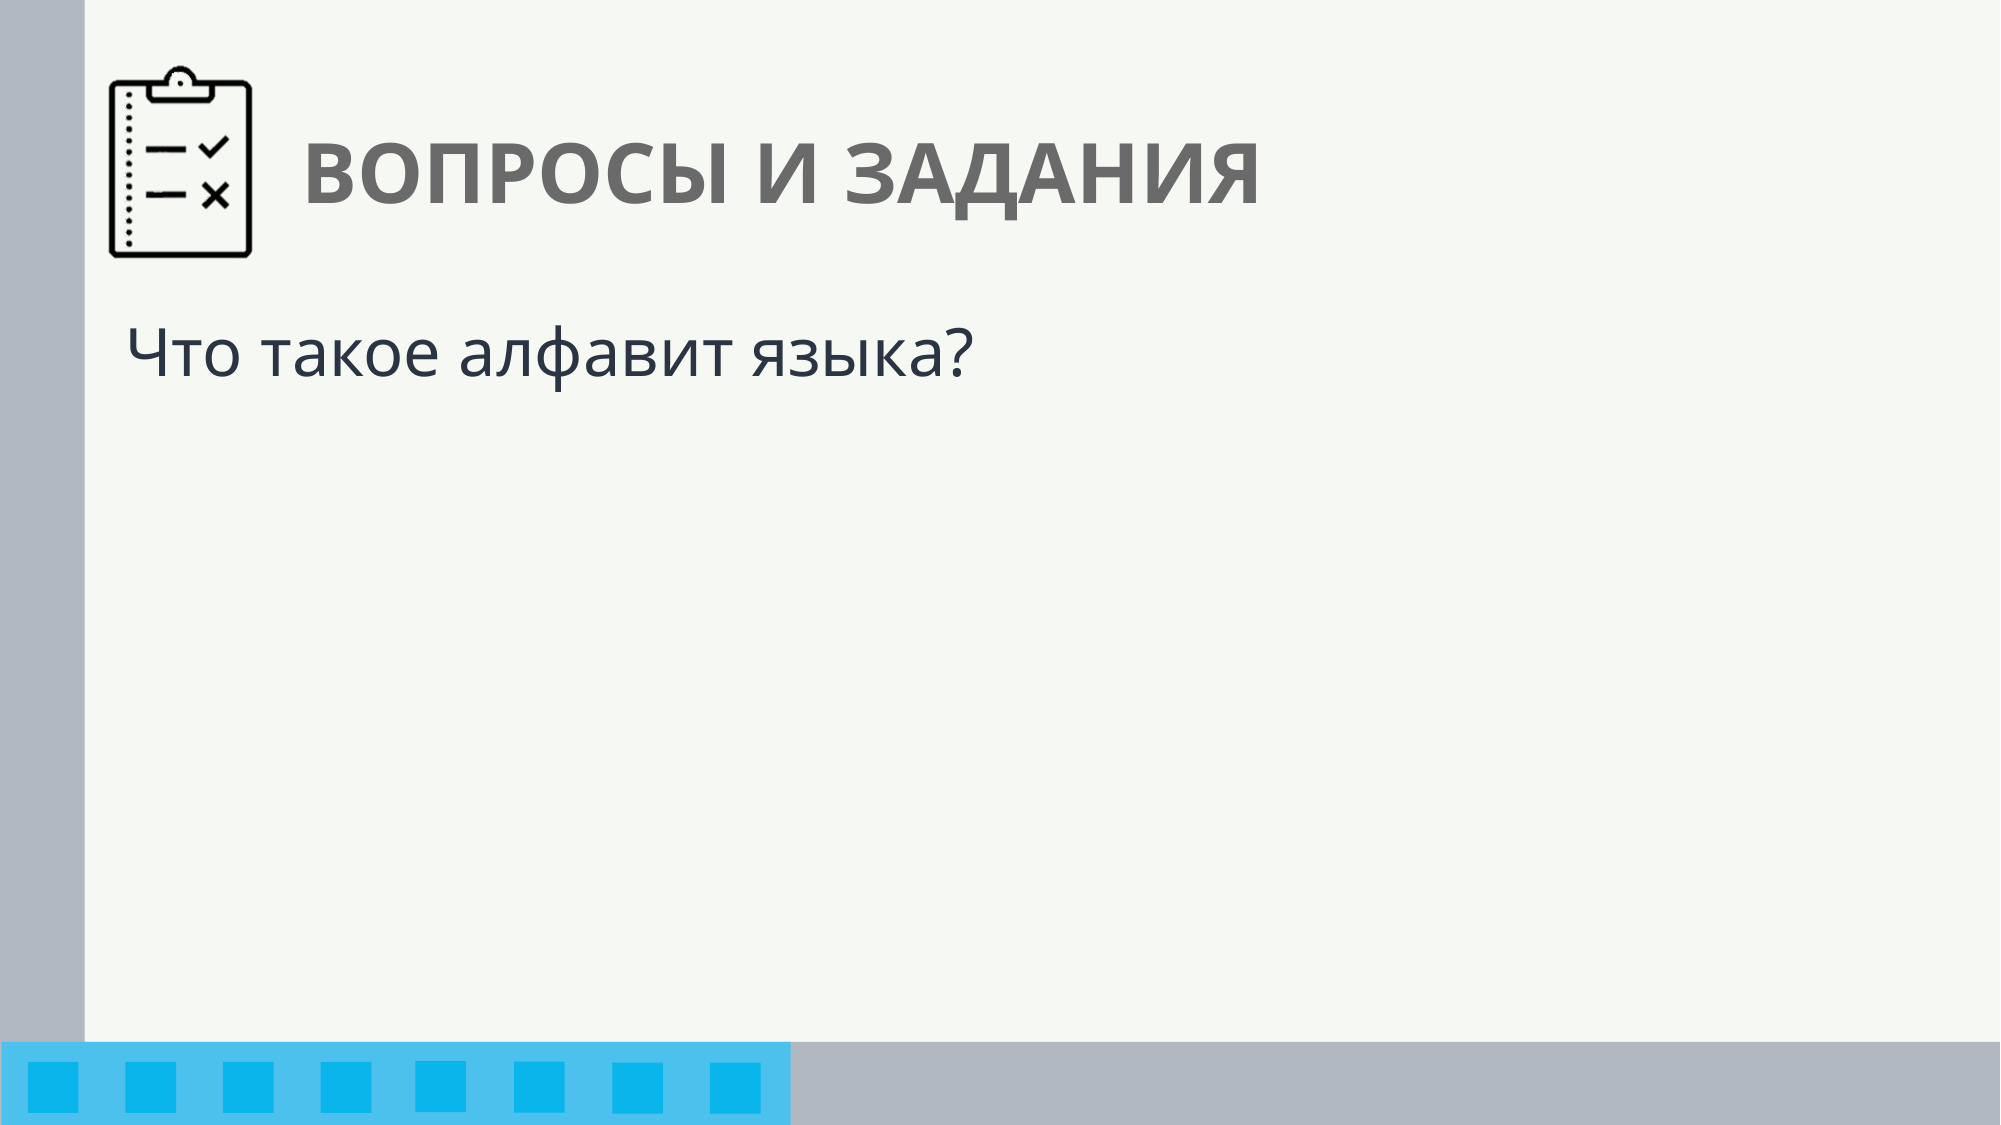

# ВОПРОСЫ И ЗАДАНИЯ
Что такое алфавит языка?